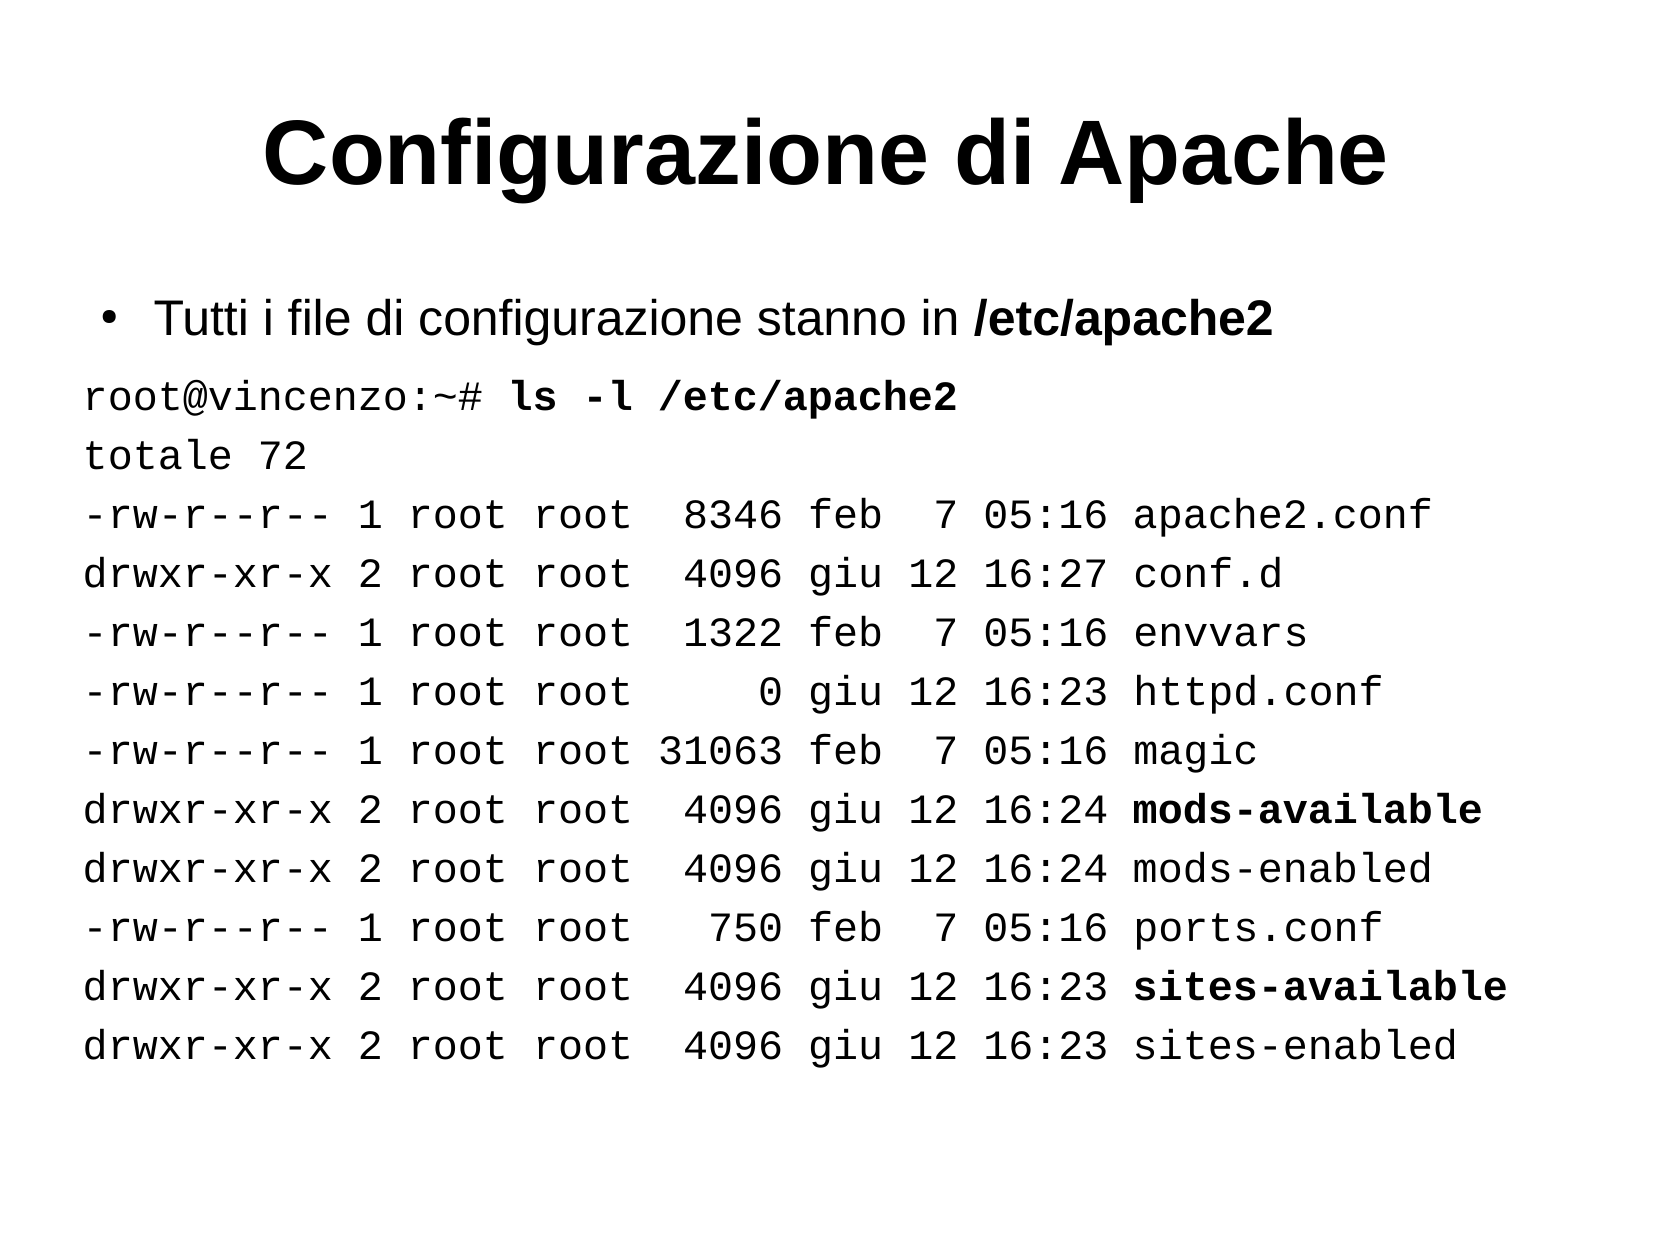

# Configurazione di Apache
Tutti i file di configurazione stanno in /etc/apache2
root@vincenzo:~# ls -l /etc/apache2
totale 72
-rw-r--r-- 1 root root 8346 feb 7 05:16 apache2.conf
drwxr-xr-x 2 root root 4096 giu 12 16:27 conf.d
-rw-r--r-- 1 root root 1322 feb 7 05:16 envvars
-rw-r--r-- 1 root root 0 giu 12 16:23 httpd.conf
-rw-r--r-- 1 root root 31063 feb 7 05:16 magic
drwxr-xr-x 2 root root 4096 giu 12 16:24 mods-available
drwxr-xr-x 2 root root 4096 giu 12 16:24 mods-enabled
-rw-r--r-- 1 root root 750 feb 7 05:16 ports.conf
drwxr-xr-x 2 root root 4096 giu 12 16:23 sites-available
drwxr-xr-x 2 root root 4096 giu 12 16:23 sites-enabled